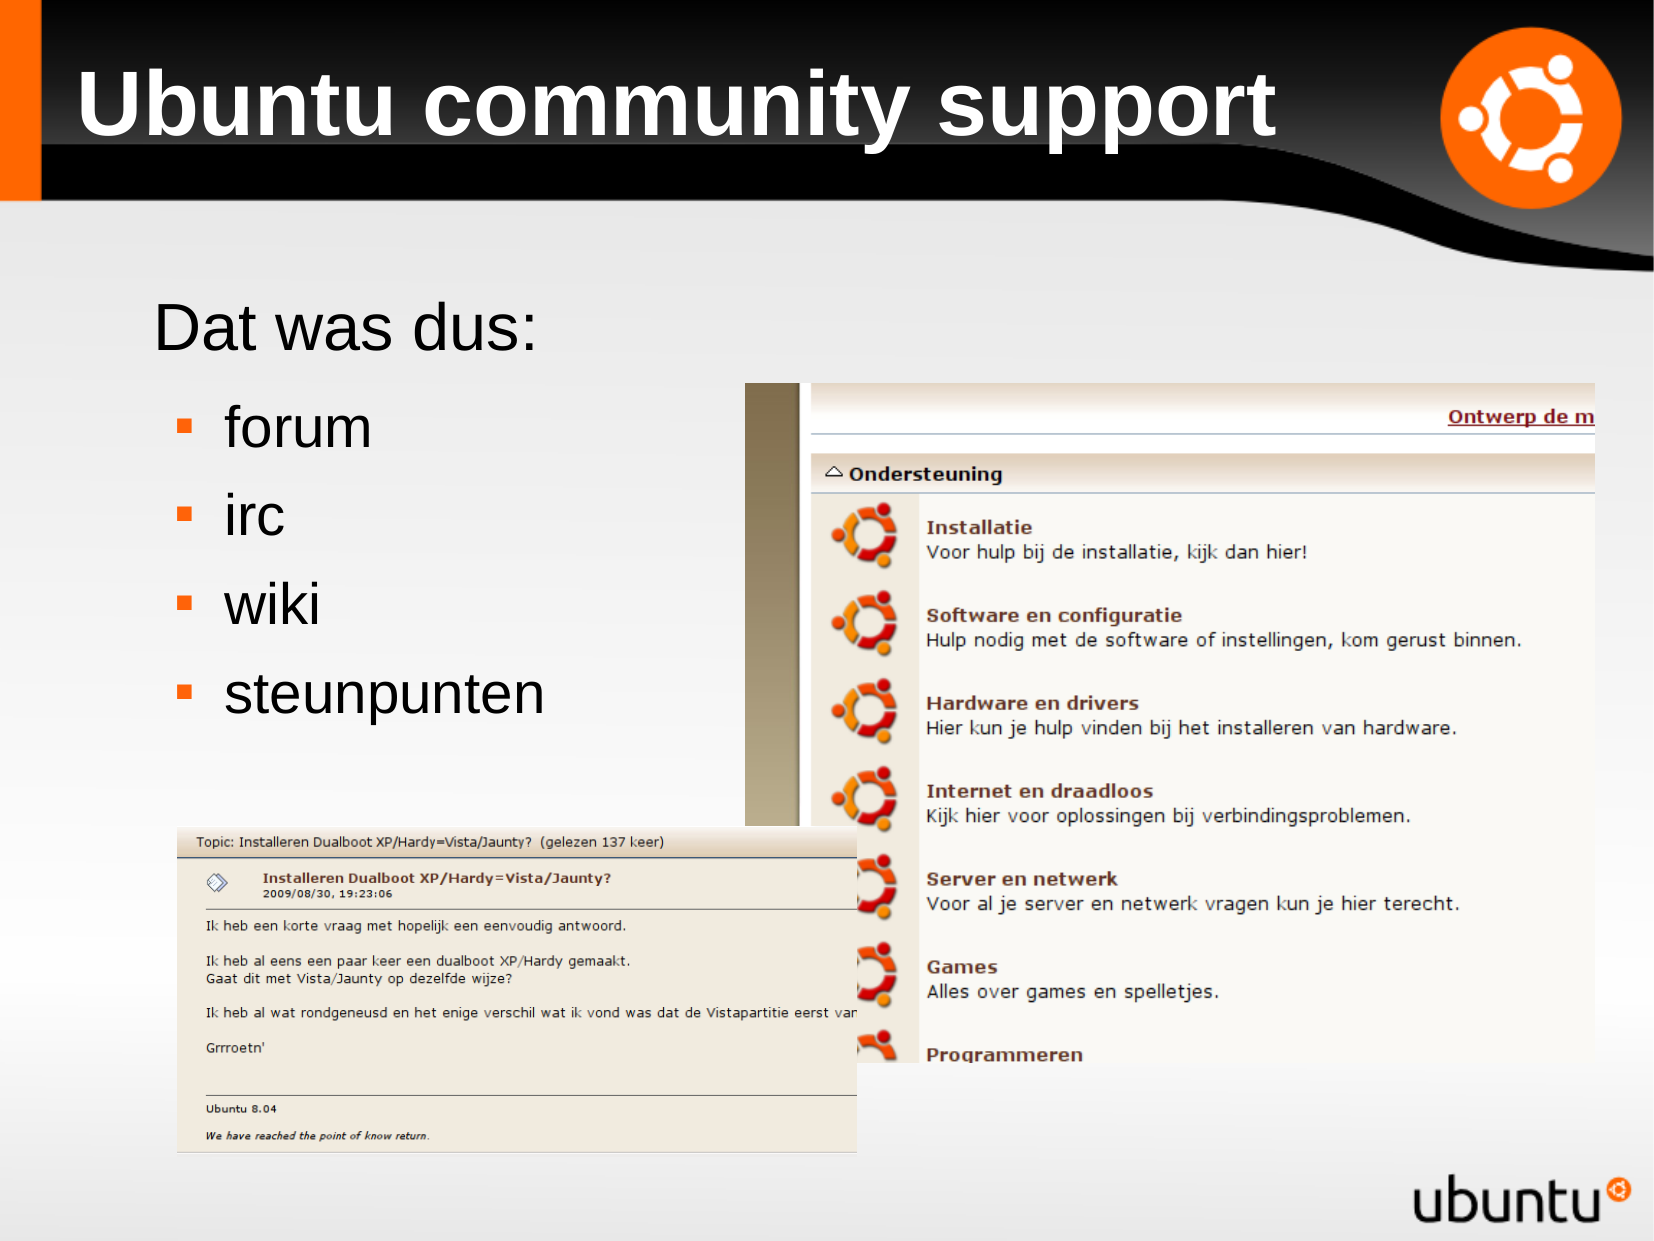

# Ubuntu community support
Dat was dus:
forum
irc
wiki
steunpunten